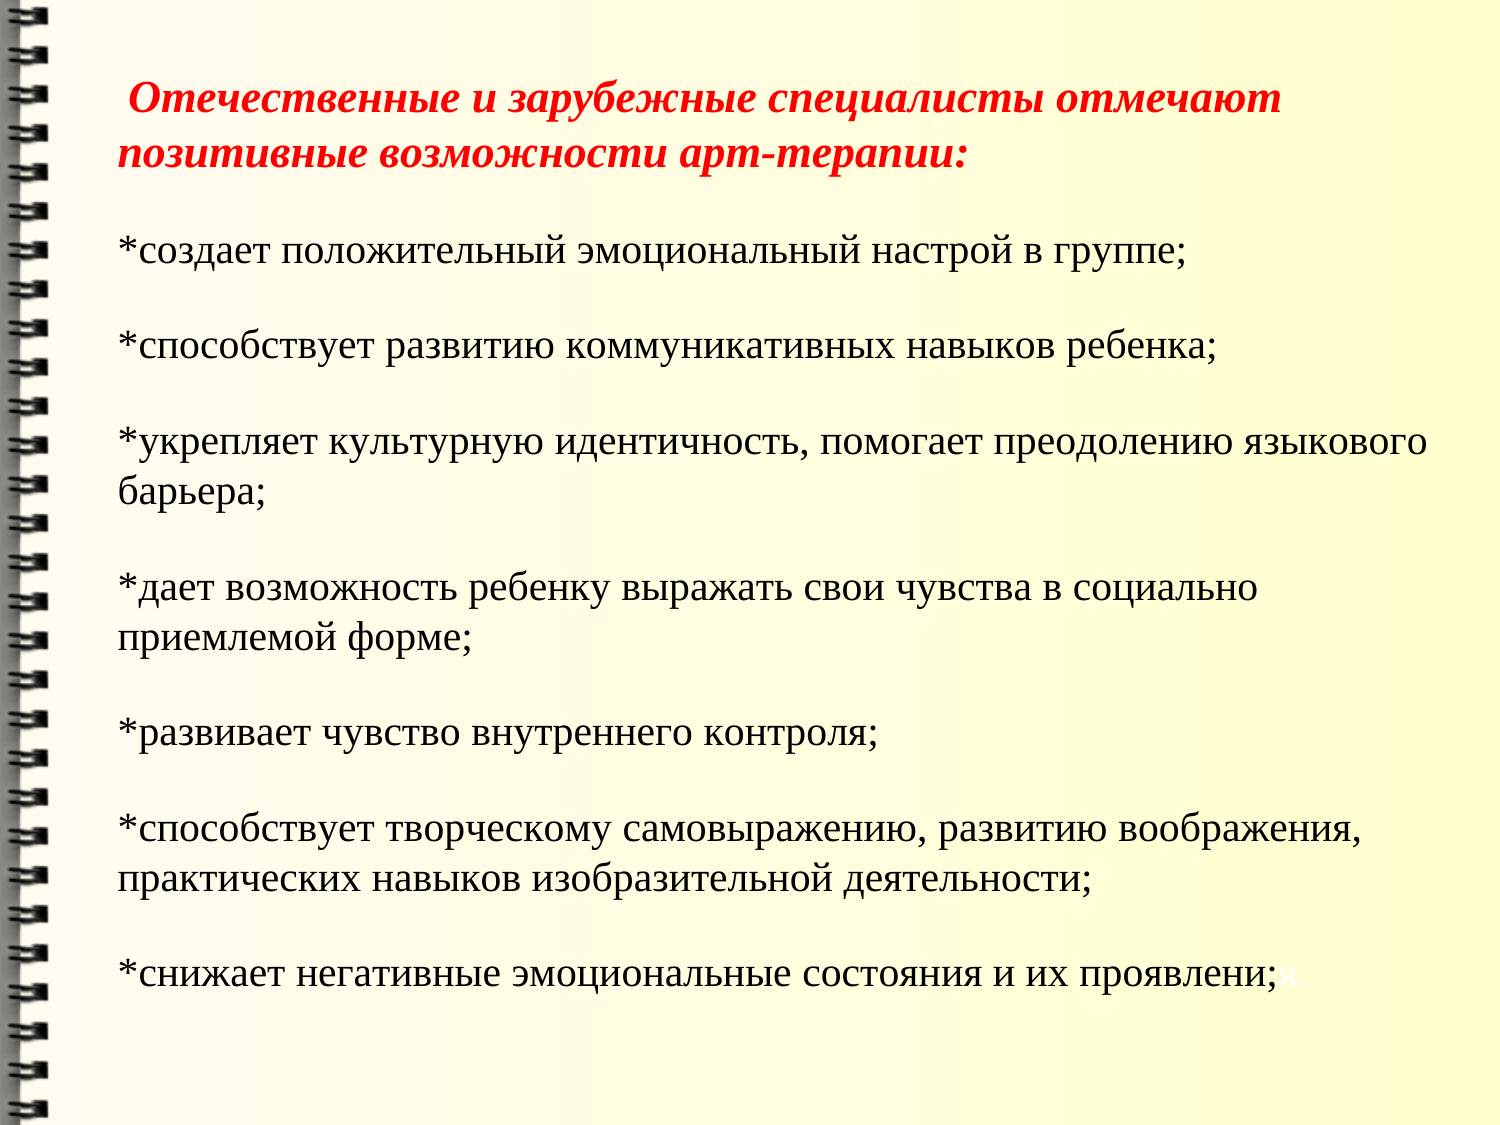

Отечественные и зарубежные специалисты отмечают позитивные возможности арт-терапии:
*создает положительный эмоциональный настрой в группе;
*способствует развитию коммуникативных навыков ребенка;
*укрепляет культурную идентичность, помогает преодолению языкового барьера;
*дает возможность ребенку выражать свои чувства в социально приемлемой форме;
*развивает чувство внутреннего контроля;
*способствует творческому самовыражению, развитию воображения, практических навыков изобразительной деятельности;
*снижает негативные эмоциональные состояния и их проявлени;я.
#